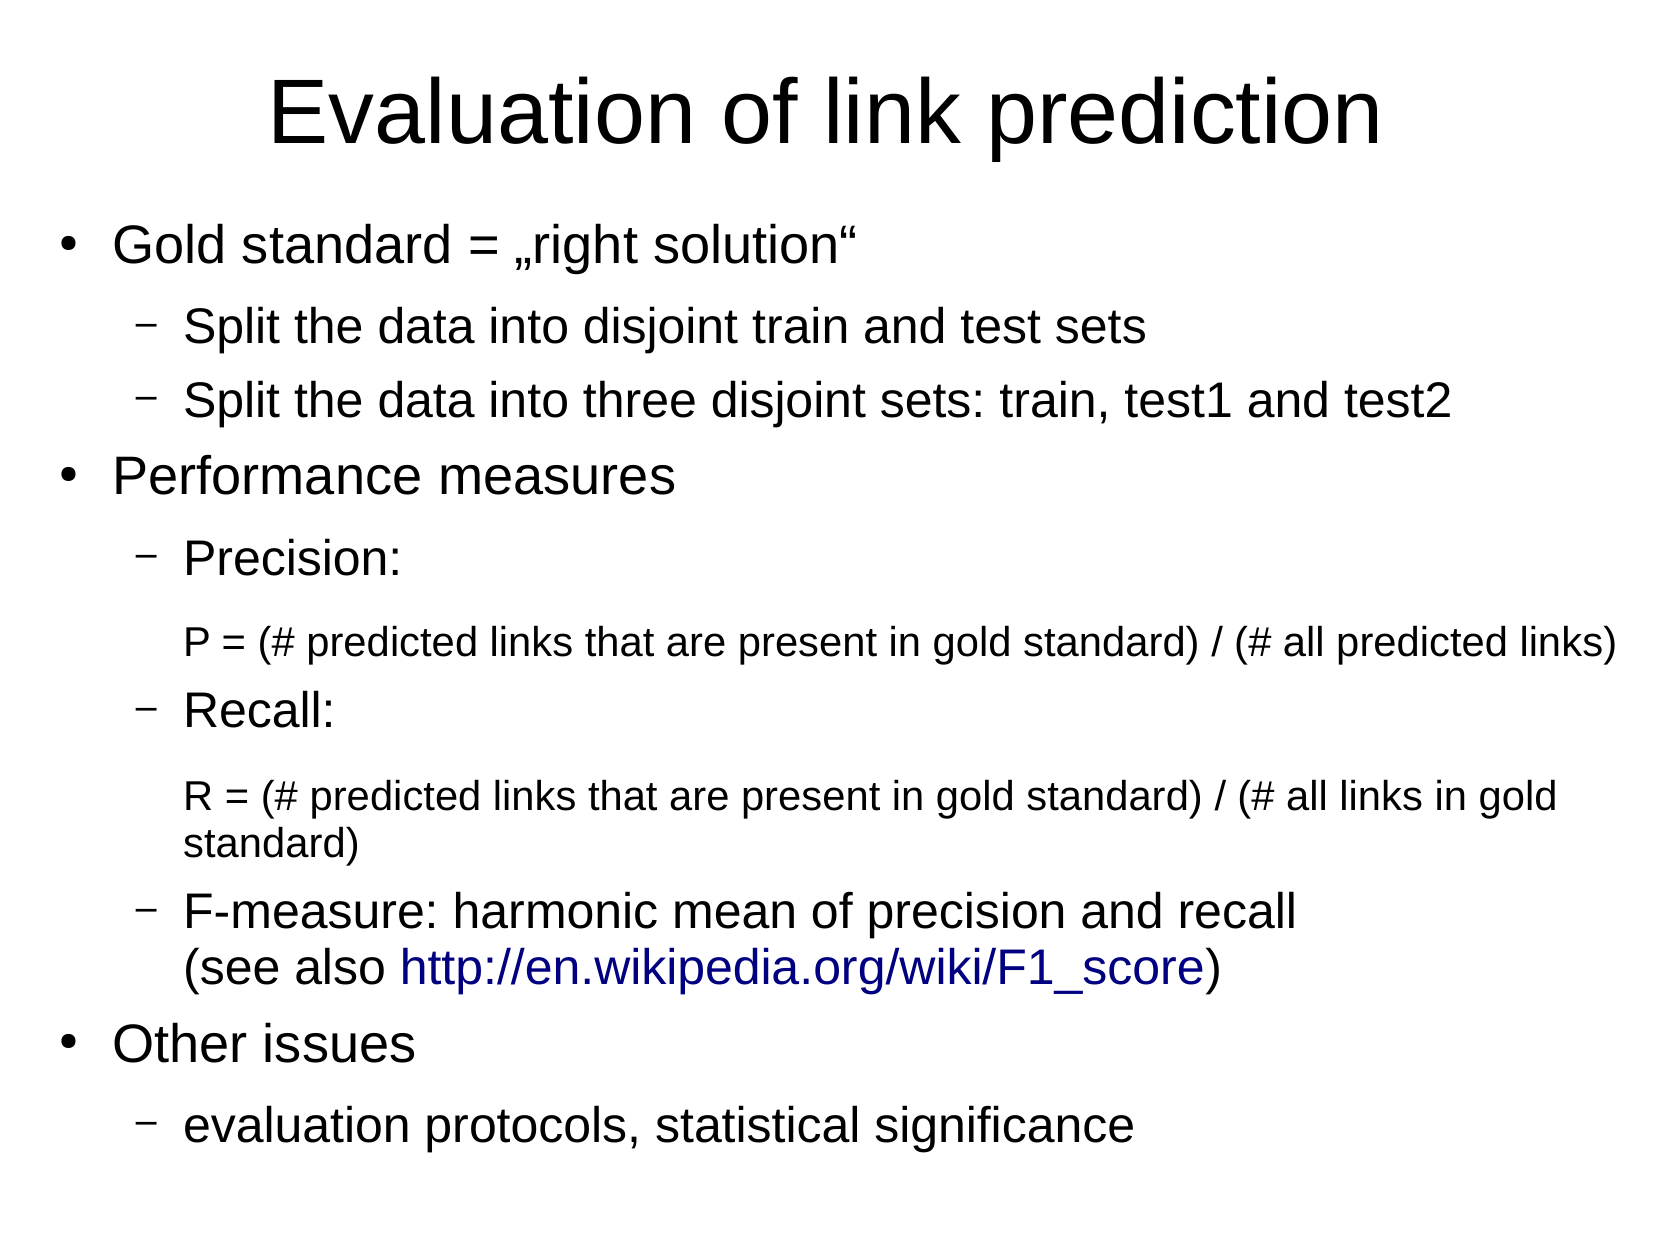

# Evaluation of link prediction
Gold standard = „right solution“
Split the data into disjoint train and test sets
Split the data into three disjoint sets: train, test1 and test2
Performance measures
Precision:
P = (# predicted links that are present in gold standard) / (# all predicted links)
Recall:
R = (# predicted links that are present in gold standard) / (# all links in gold standard)
F-measure: harmonic mean of precision and recall
(see also http://en.wikipedia.org/wiki/F1_score)
Other issues
evaluation protocols, statistical significance